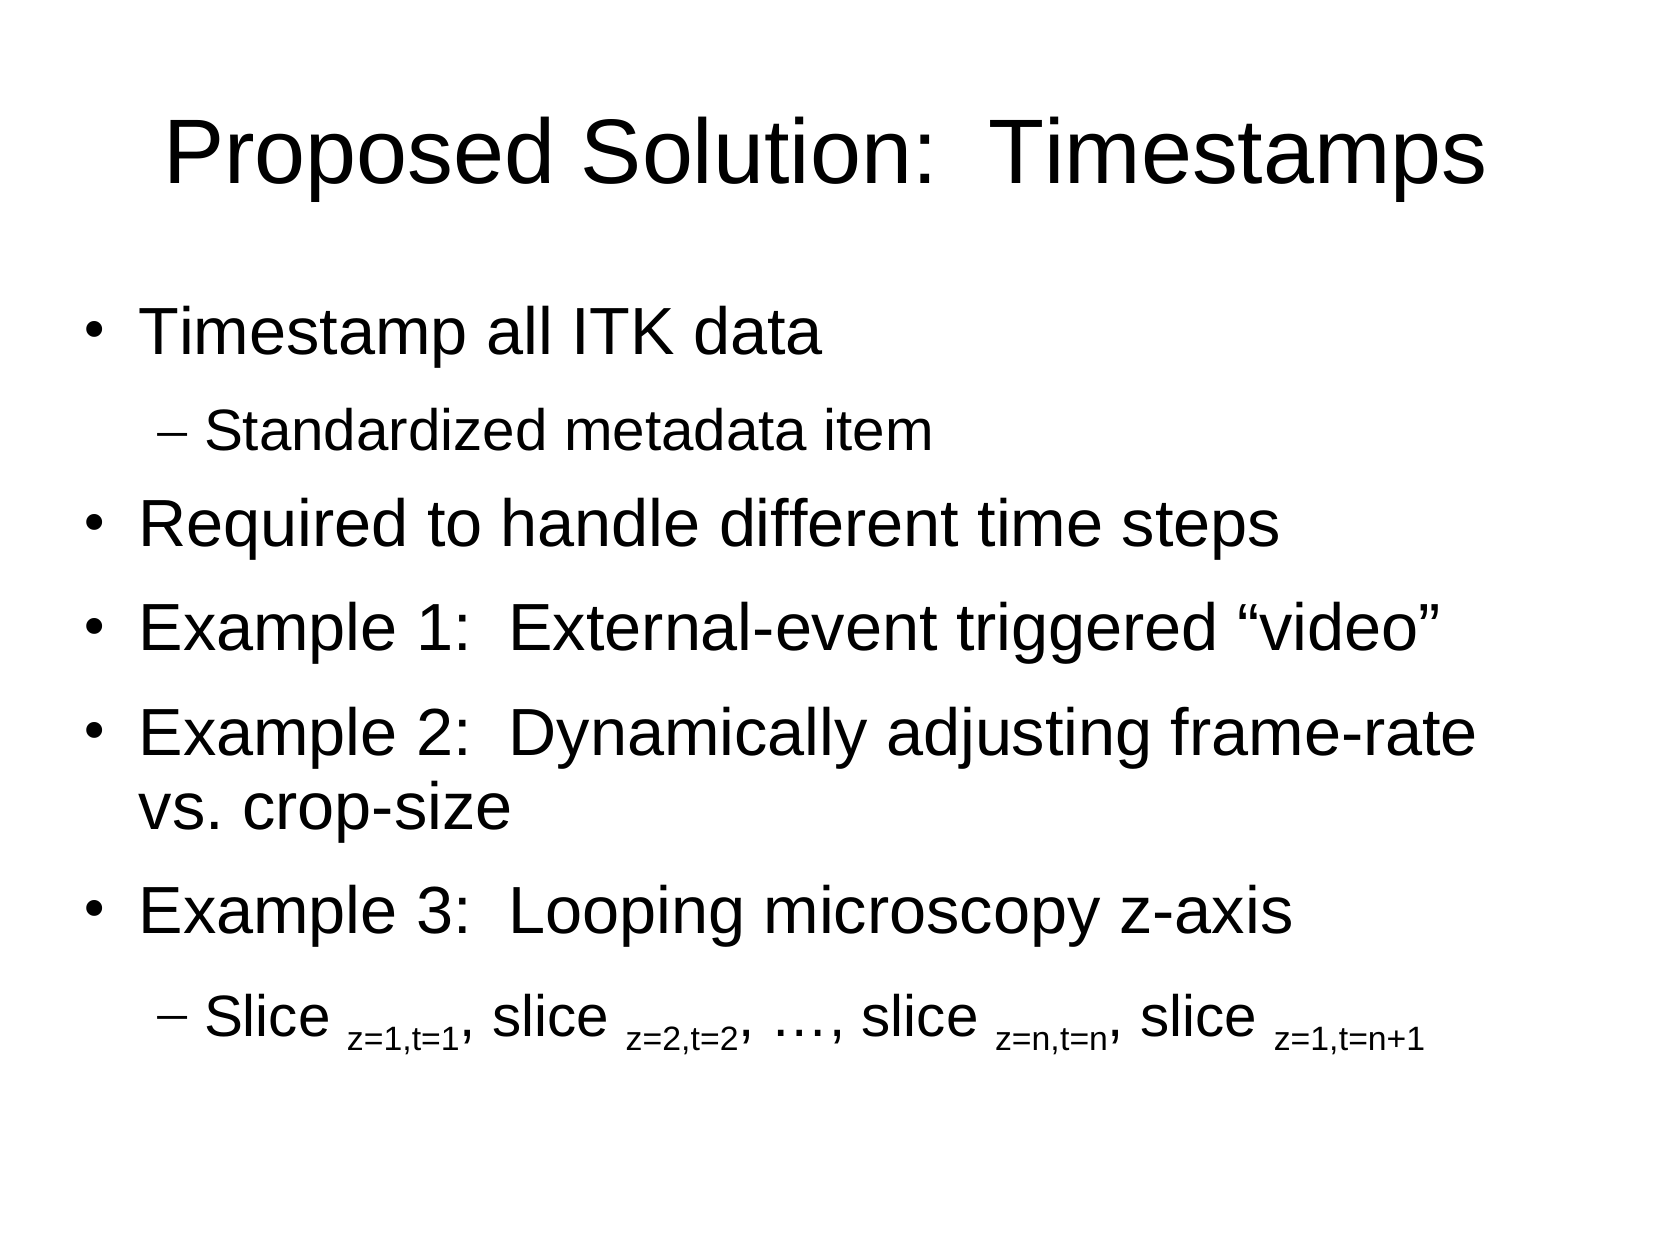

Proposed Solution: Timestamps
Timestamp all ITK data
Standardized metadata item
Required to handle different time steps
Example 1: External-event triggered “video”
Example 2: Dynamically adjusting frame-rate vs. crop-size
Example 3: Looping microscopy z-axis
Slice z=1,t=1, slice z=2,t=2, …, slice z=n,t=n, slice z=1,t=n+1